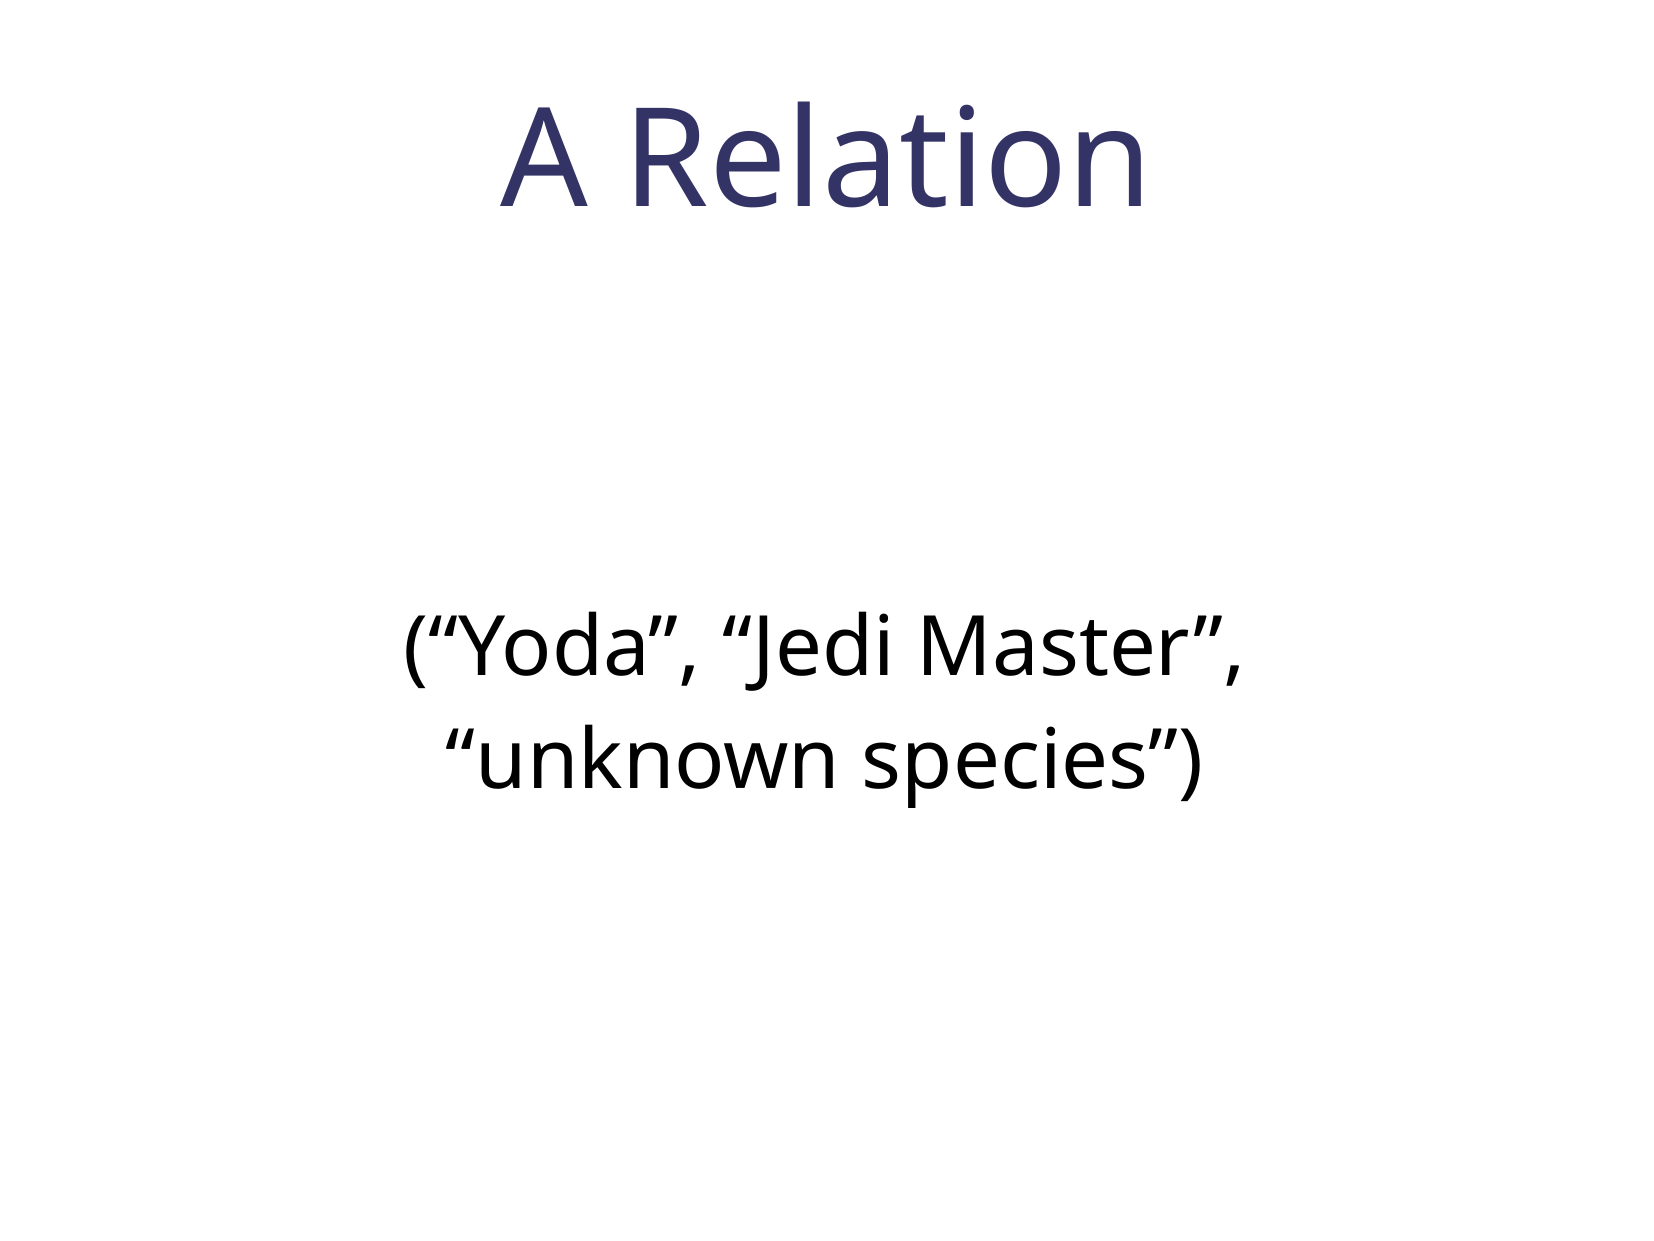

# A Relation
(“Yoda”, “Jedi Master”,
“unknown species”)